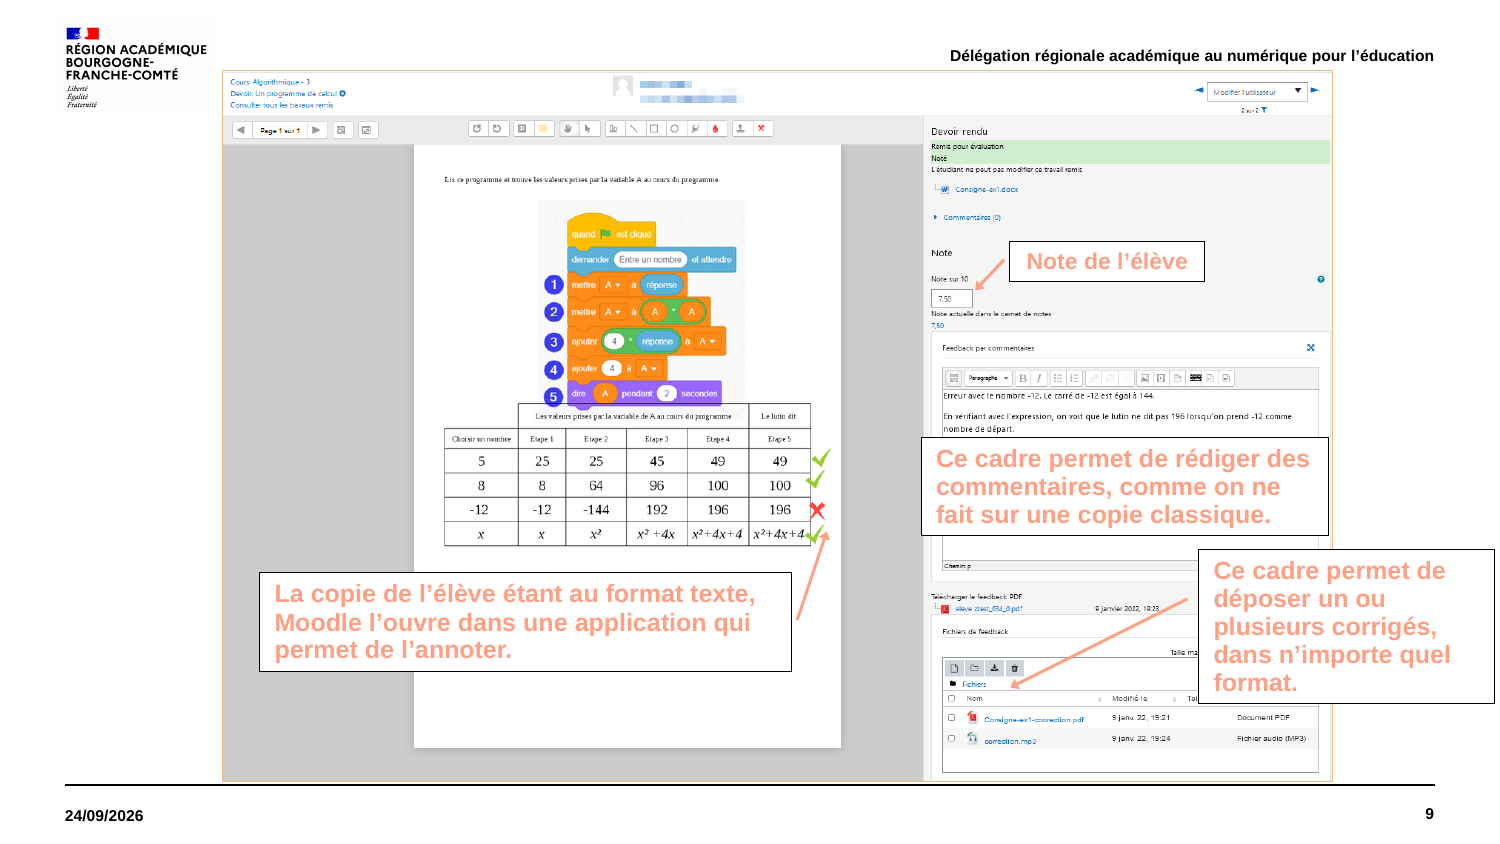

Délégation régionale académique au numérique pour l’éducation
Note de l’élève
Ce cadre permet de rédiger des commentaires, comme on ne fait sur une copie classique.
Ce cadre permet de déposer un ou plusieurs corrigés, dans n’importe quel format.
La copie de l’élève étant au format texte, Moodle l’ouvre dans une application qui permet de l’annoter.